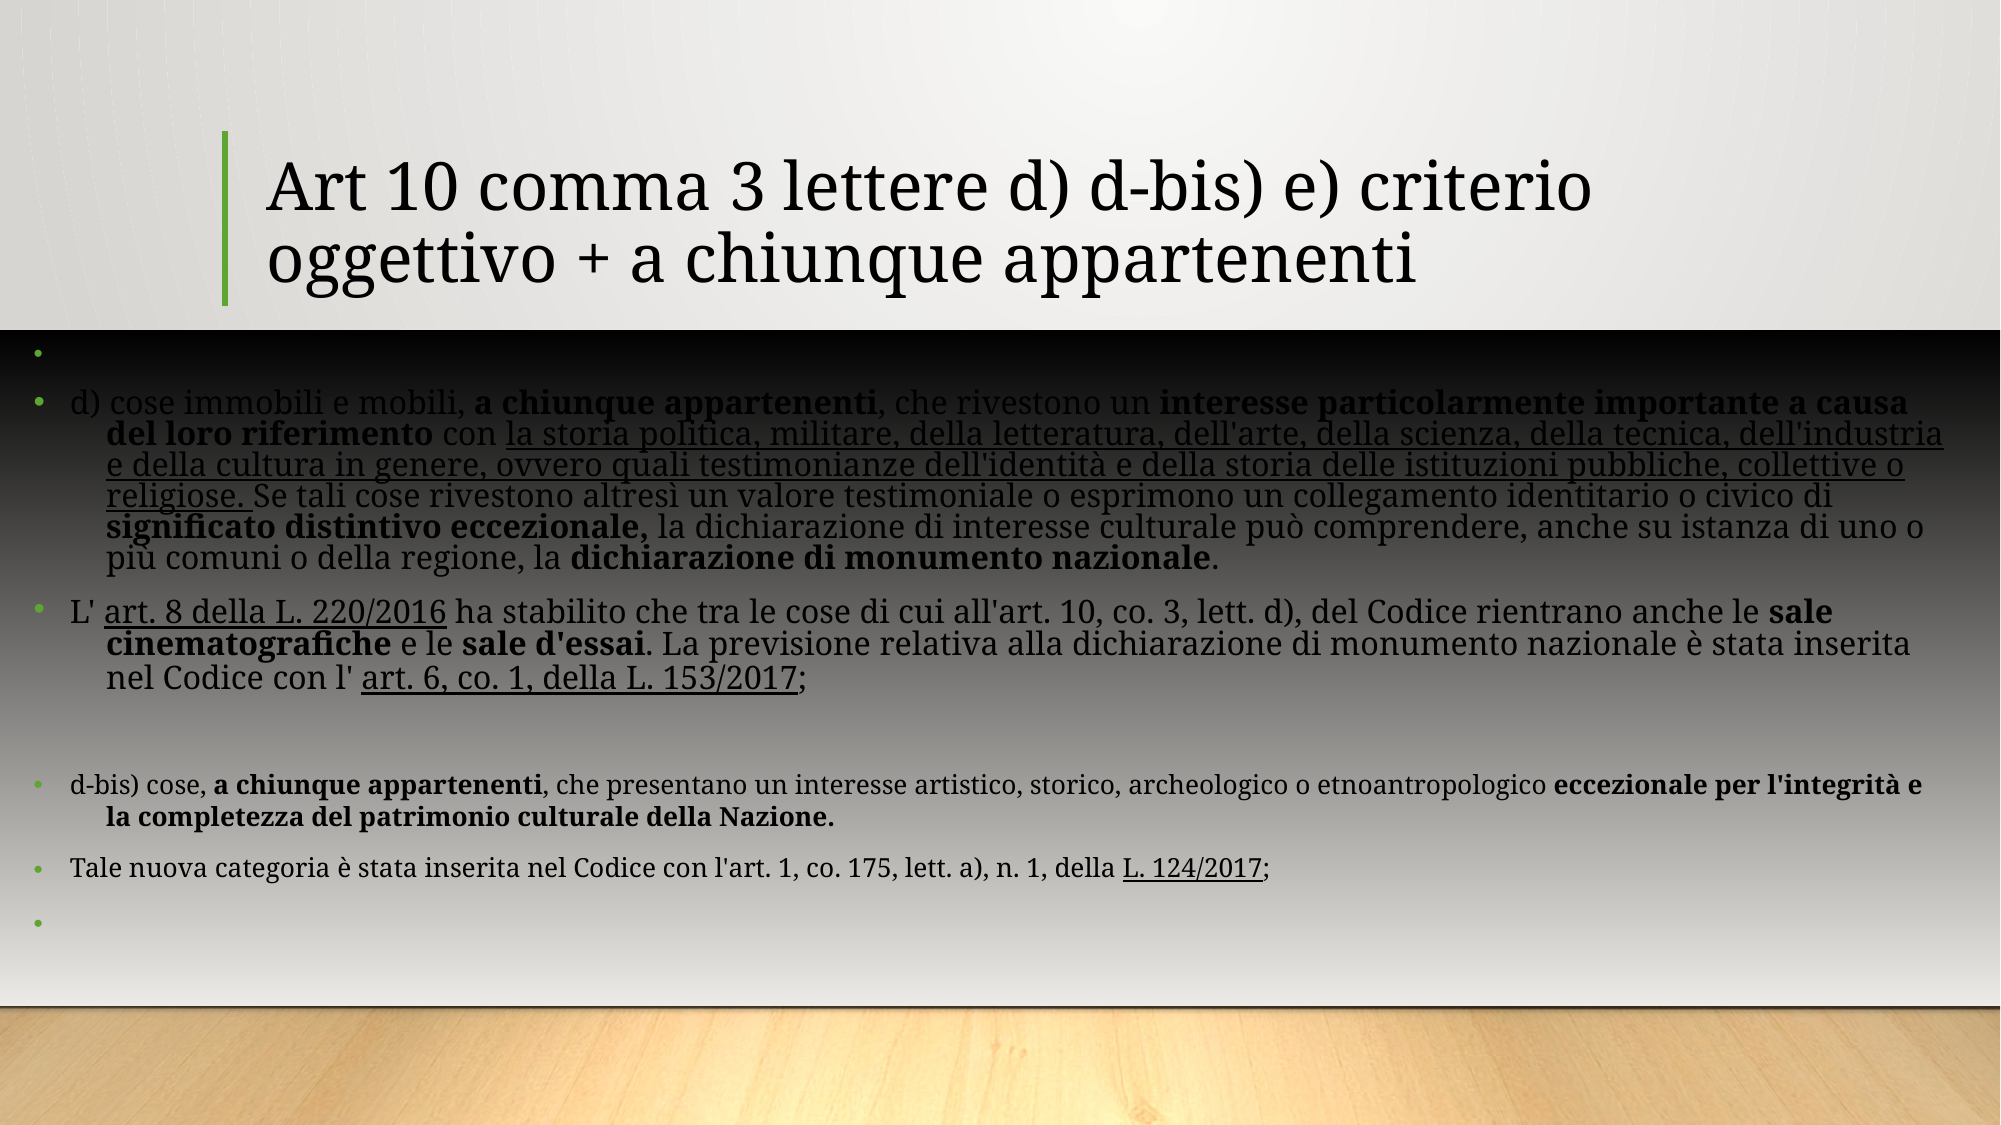

# Art 10 comma 3 lettere d) d-bis) e) criterio oggettivo + a chiunque appartenenti
d) cose immobili e mobili, a chiunque appartenenti, che rivestono un interesse particolarmente importante a causa del loro riferimento con la storia politica, militare, della letteratura, dell'arte, della scienza, della tecnica, dell'industria e della cultura in genere, ovvero quali testimonianze dell'identità e della storia delle istituzioni pubbliche, collettive o religiose. Se tali cose rivestono altresì un valore testimoniale o esprimono un collegamento identitario o civico di significato distintivo eccezionale, la dichiarazione di interesse culturale può comprendere, anche su istanza di uno o più comuni o della regione, la dichiarazione di monumento nazionale.
L' art. 8 della L. 220/2016 ha stabilito che tra le cose di cui all'art. 10, co. 3, lett. d), del Codice rientrano anche le sale cinematografiche e le sale d'essai. La previsione relativa alla dichiarazione di monumento nazionale è stata inserita nel Codice con l' art. 6, co. 1, della L. 153/2017;
d-bis) cose, a chiunque appartenenti, che presentano un interesse artistico, storico, archeologico o etnoantropologico eccezionale per l'integrità e la completezza del patrimonio culturale della Nazione.
Tale nuova categoria è stata inserita nel Codice con l'art. 1, co. 175, lett. a), n. 1, della L. 124/2017;